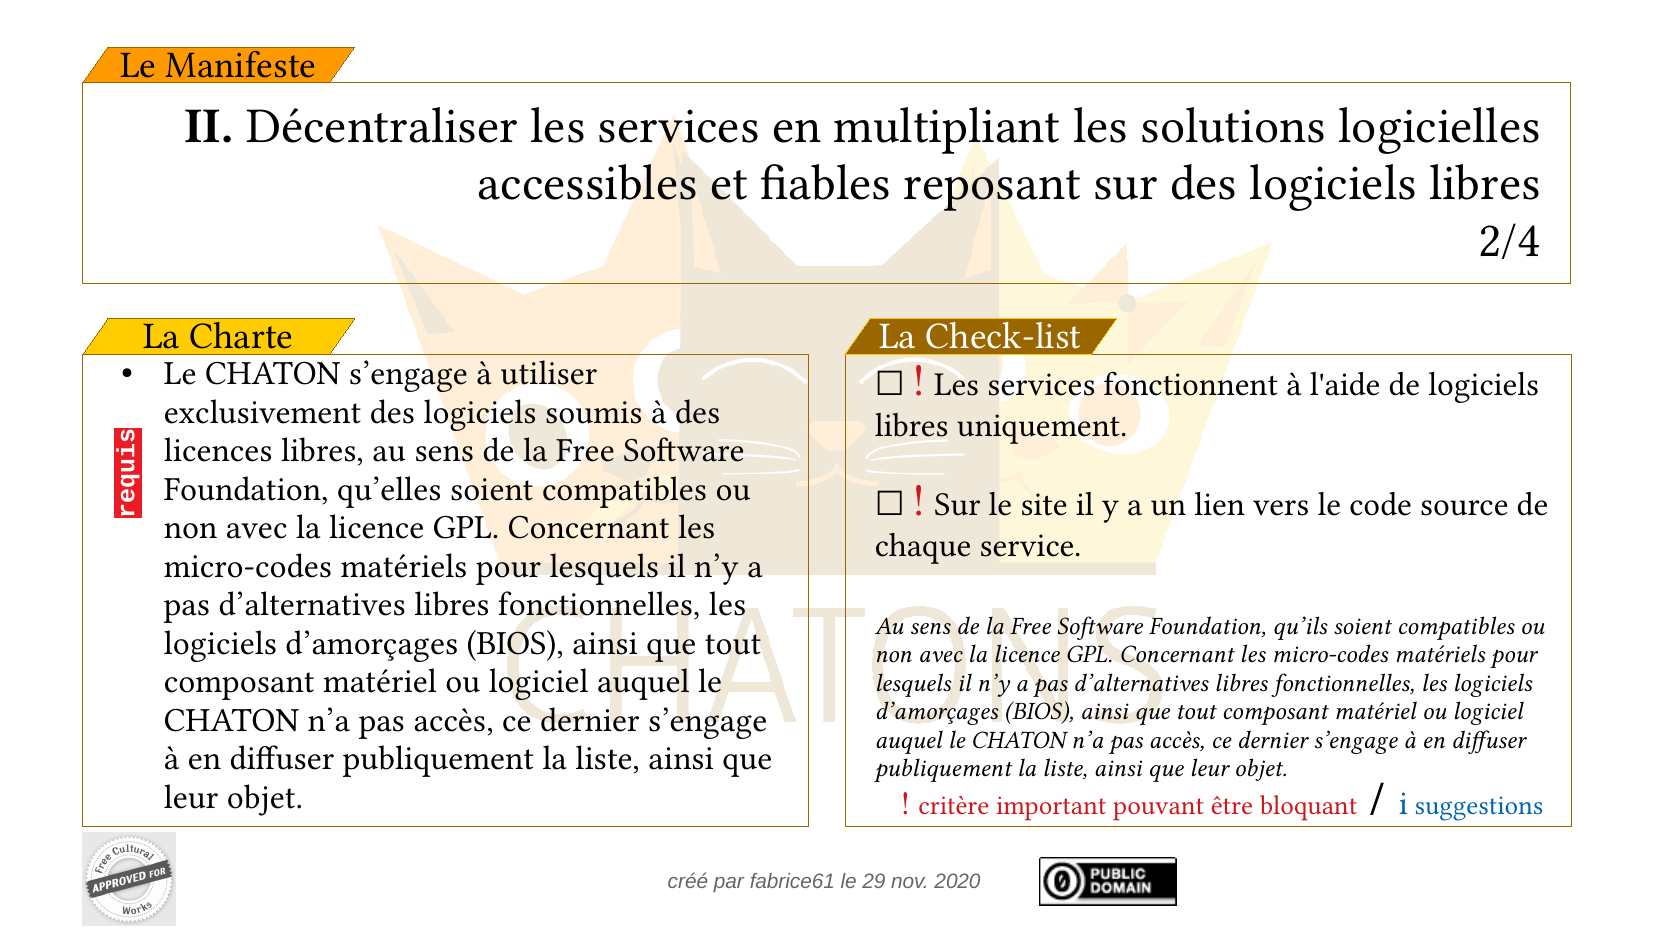

Le Manifeste
# II. Décentraliser les services en multipliant les solutions logicielles accessibles et fiables reposant sur des logiciels libres 2/4
La Charte
La Check-list
Le CHATON s’engage à utiliser exclusivement des logiciels soumis à des licences libres, au sens de la Free Software Foundation, qu’elles soient compatibles ou non avec la licence GPL. Concernant les micro-codes matériels pour lesquels il n’y a pas d’alternatives libres fonctionnelles, les logiciels d’amorçages (BIOS), ainsi que tout composant matériel ou logiciel auquel le CHATON n’a pas accès, ce dernier s’engage à en diffuser publiquement la liste, ainsi que leur objet.
☐ ! Les services fonctionnent à l'aide de logiciels libres uniquement.
☐ ! Sur le site il y a un lien vers le code source de chaque service.
Au sens de la Free Software Foundation, qu’ils soient compatibles ou non avec la licence GPL. Concernant les micro-codes matériels pour lesquels il n’y a pas d’alternatives libres fonctionnelles, les logiciels d’amorçages (BIOS), ainsi que tout composant matériel ou logiciel auquel le CHATON n’a pas accès, ce dernier s’engage à en diffuser publiquement la liste, ainsi que leur objet.
requis